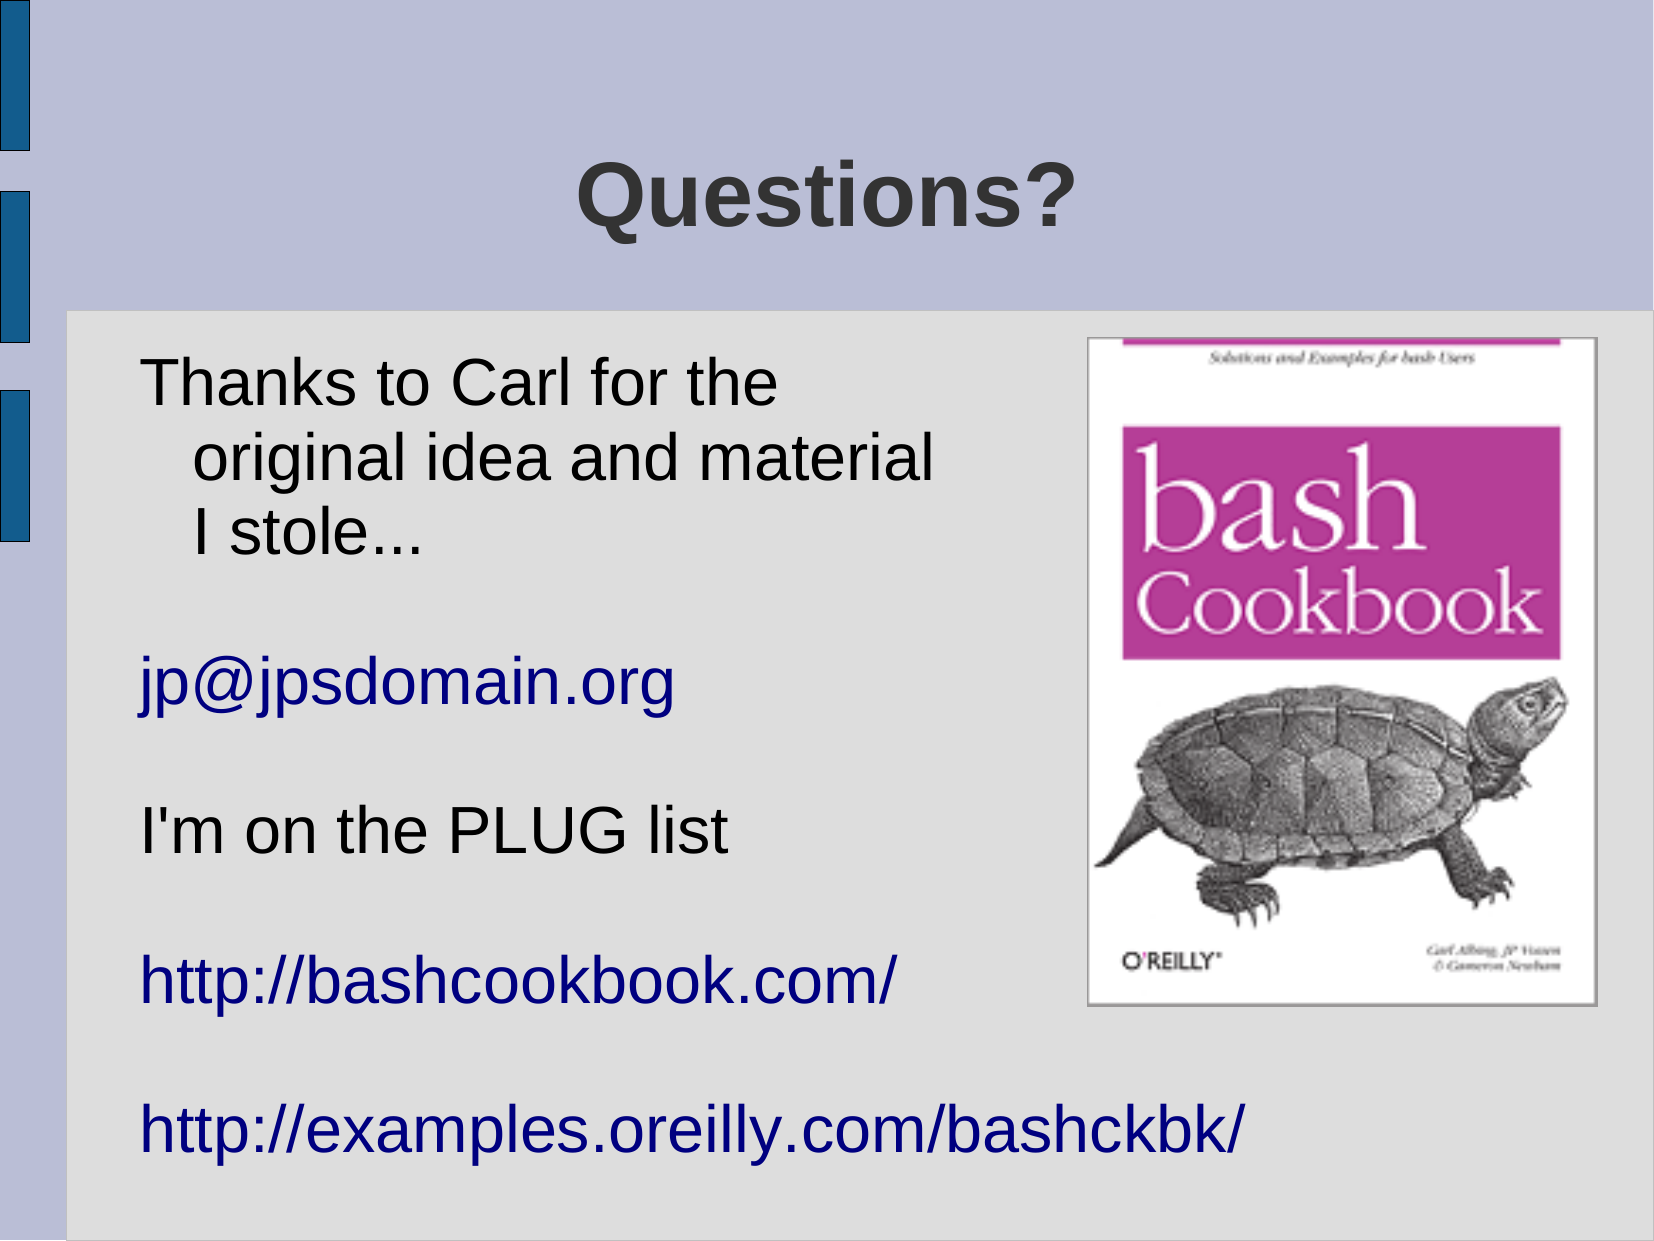

# Questions?
Thanks to Carl for the
original idea and material
I stole...
jp@jpsdomain.org
I'm on the PLUG list
http://bashcookbook.com/
http://examples.oreilly.com/bashckbk/